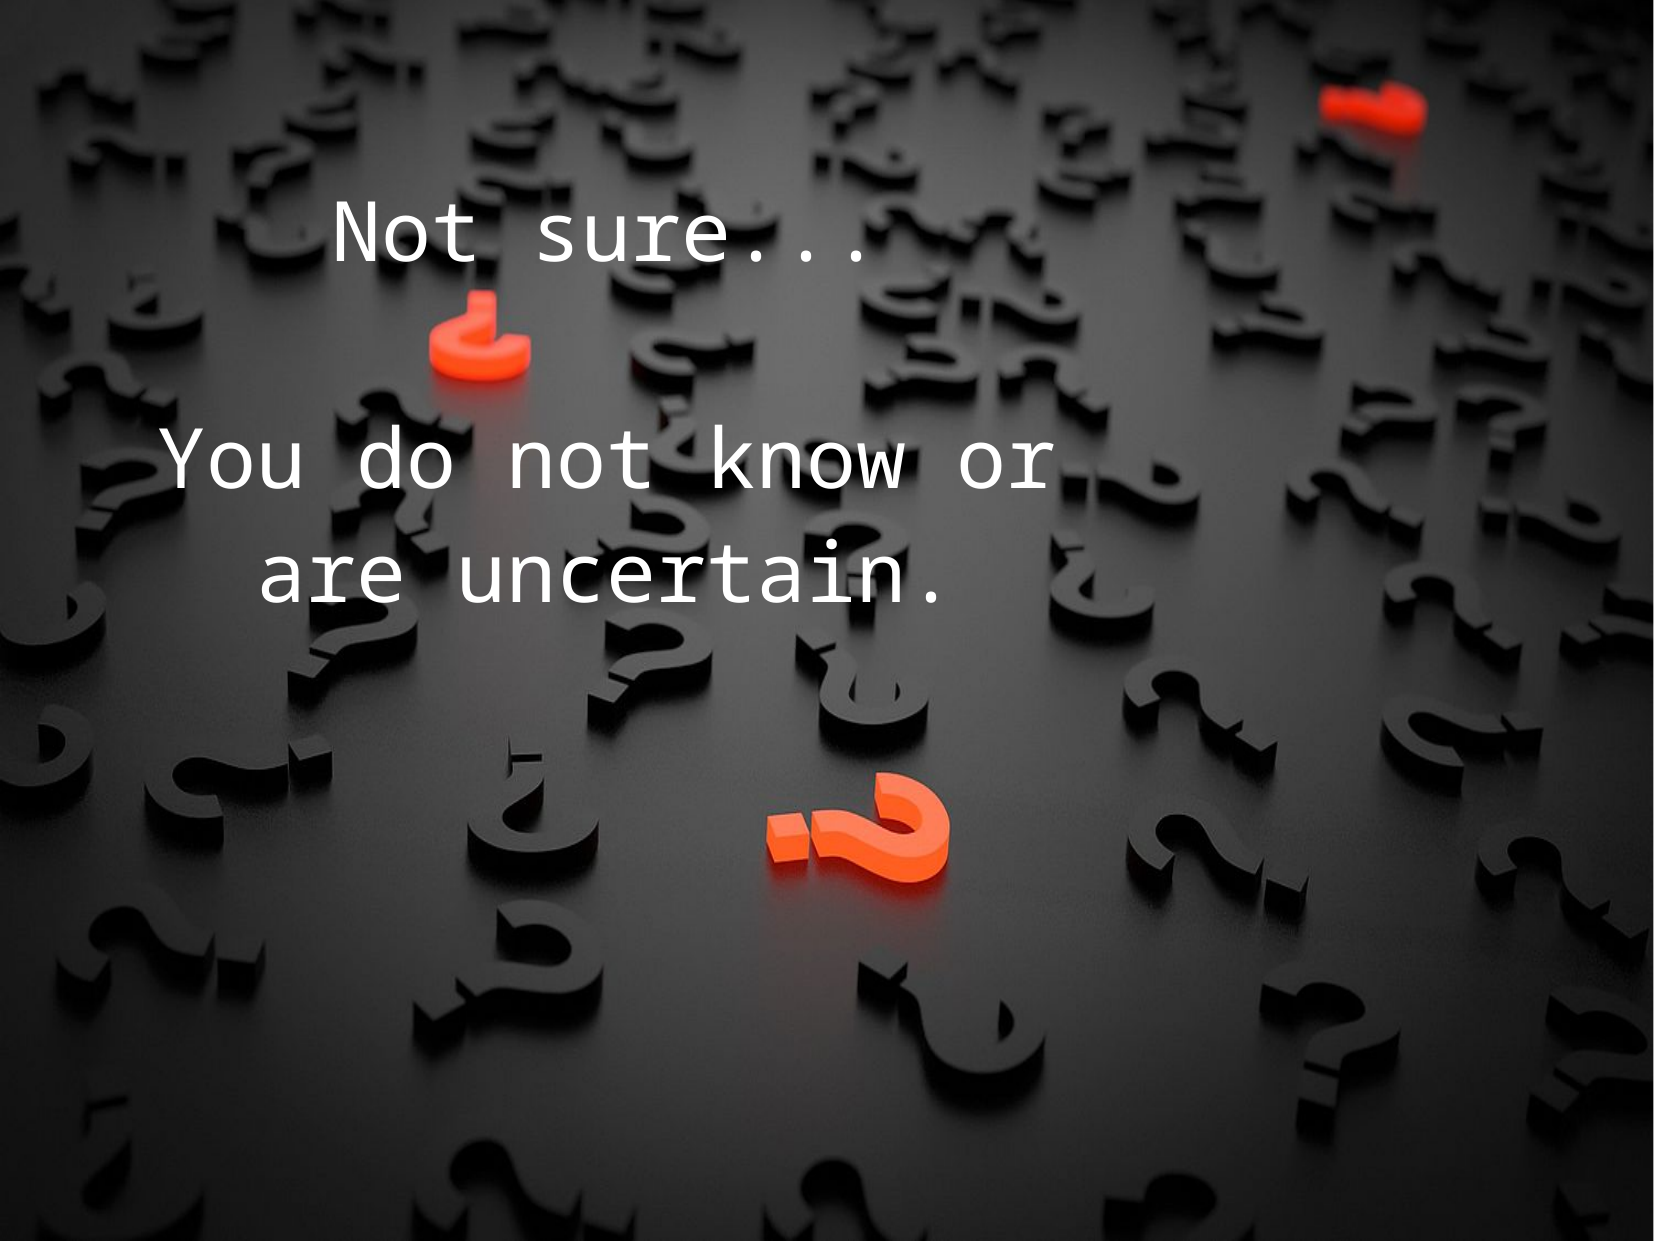

Not sure...
You do not know or are uncertain.